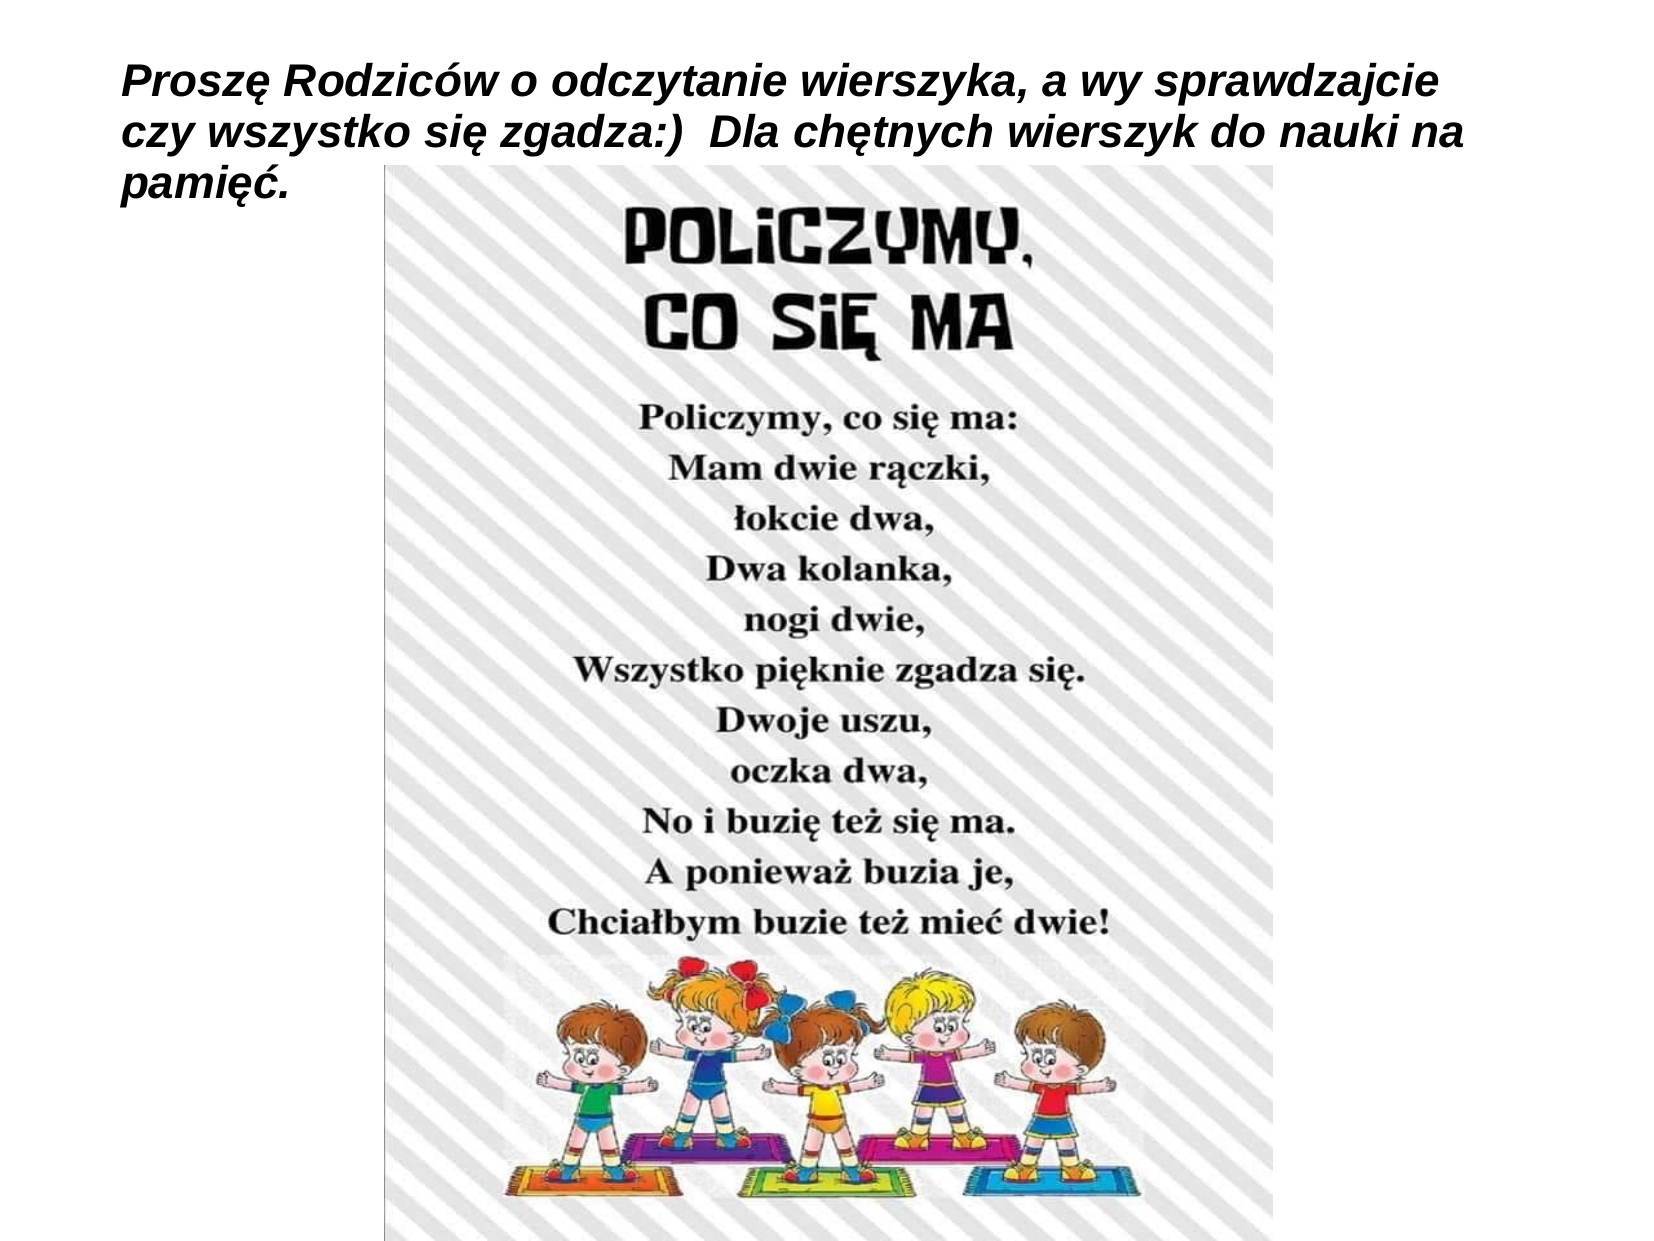

Proszę Rodziców o odczytanie wierszyka, a wy sprawdzajcie czy wszystko się zgadza:) Dla chętnych wierszyk do nauki na pamięć.